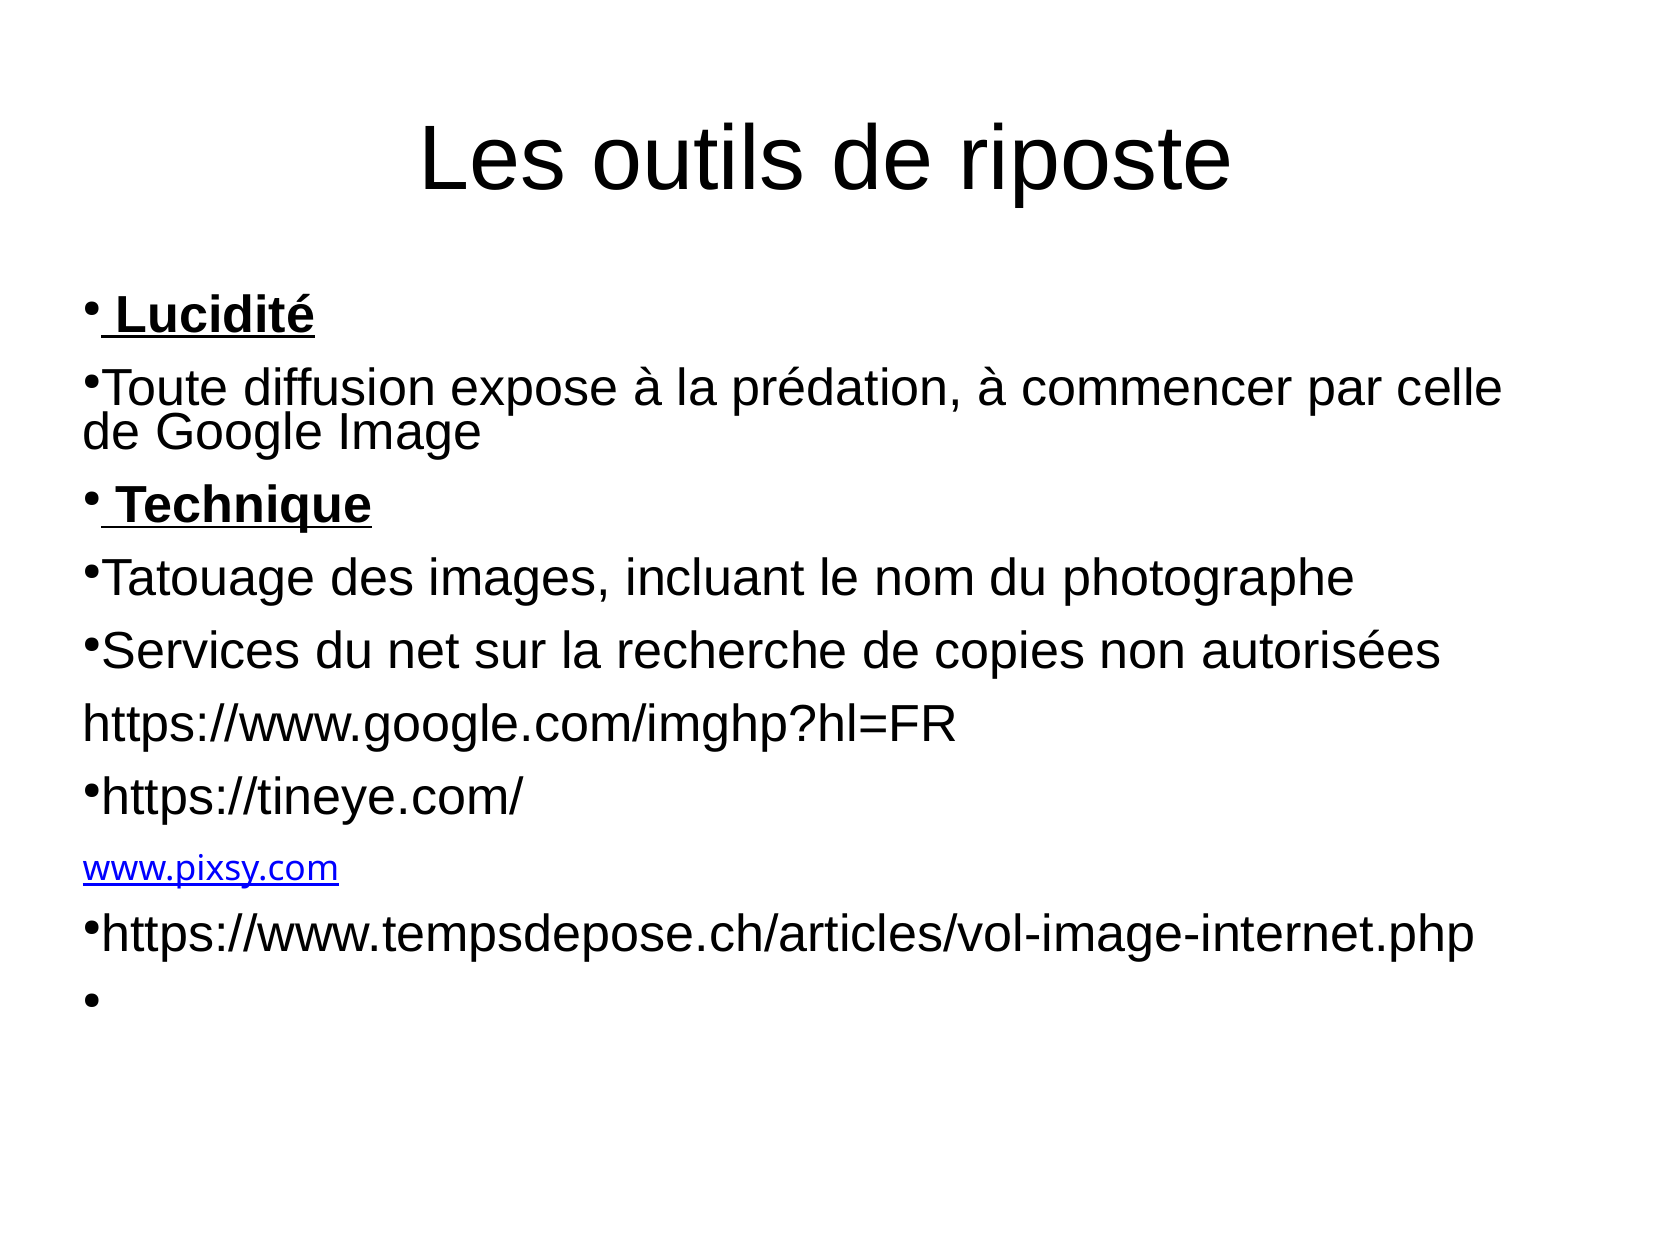

# Les outils de riposte
 Lucidité
Toute diffusion expose à la prédation, à commencer par celle de Google Image
 Technique
Tatouage des images, incluant le nom du photographe
Services du net sur la recherche de copies non autorisées
https://www.google.com/imghp?hl=FR
https://tineye.com/
www.pixsy.com
https://www.tempsdepose.ch/articles/vol-image-internet.php